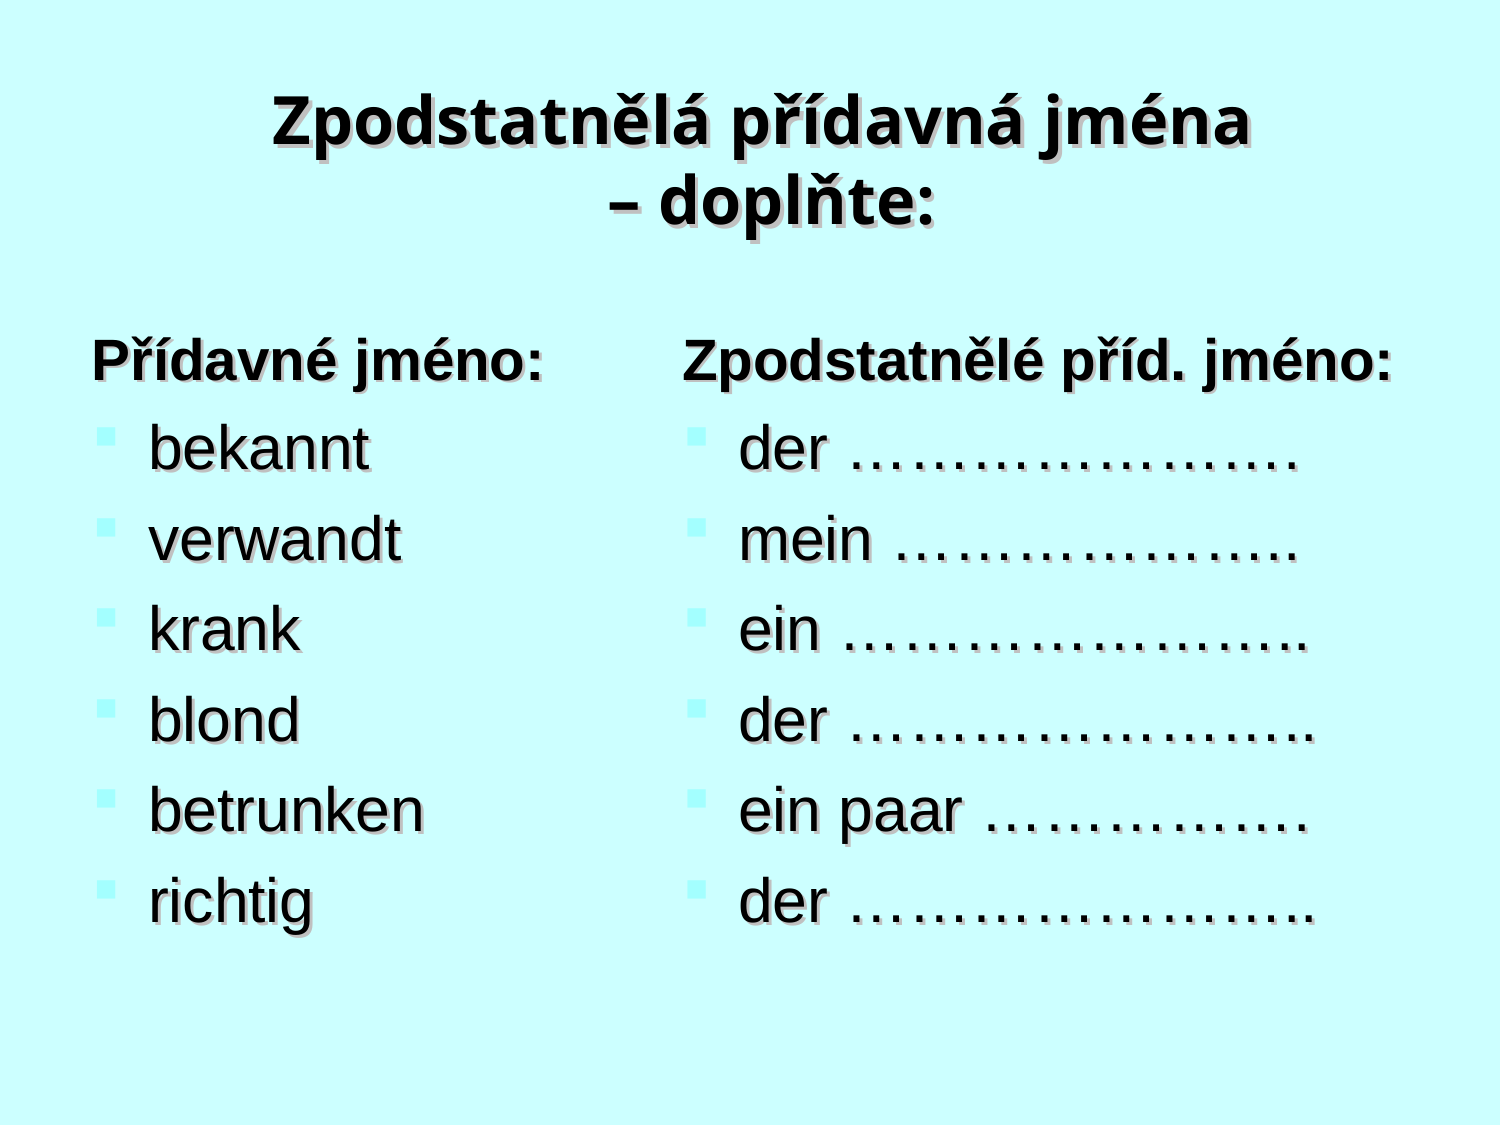

# Zpodstatnělá přídavná jména – doplňte:
Přídavné jméno:
bekannt
verwandt
krank
blond
betrunken
richtig
Zpodstatnělé příd. jméno:
der ………………….
mein ………………..
ein …………………..
der …………………..
ein paar …………….
der …………………..